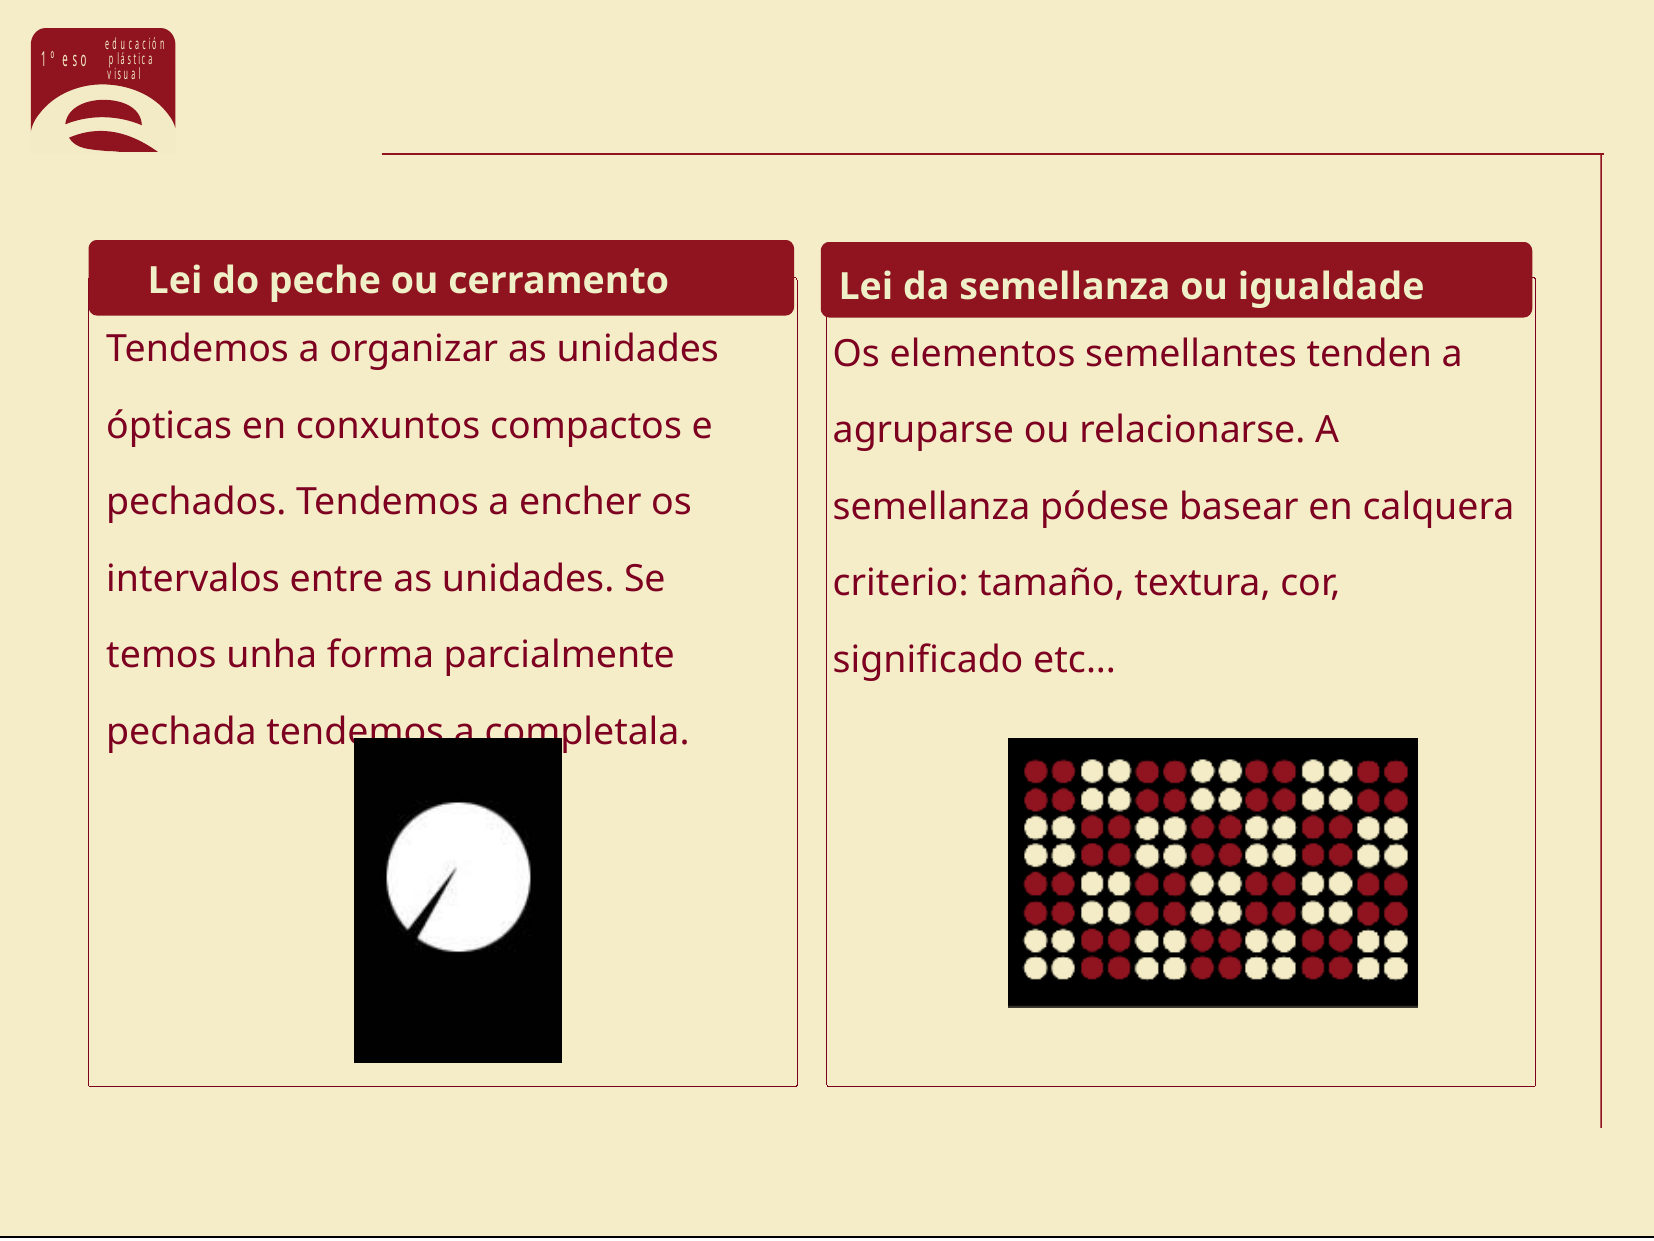

Ley de la proximidad
Lei do peche ou cerramento
Lei da semellanza ou igualdade
#
Tendemos a organizar as unidades ópticas en conxuntos compactos e pechados. Tendemos a encher os intervalos entre as unidades. Se temos unha forma parcialmente pechada tendemos a completala.
Os elementos semellantes tenden a agruparse ou relacionarse. A semellanza pódese basear en calquera criterio: tamaño, textura, cor, significado etc...
Ley de la igualdad o semejanza